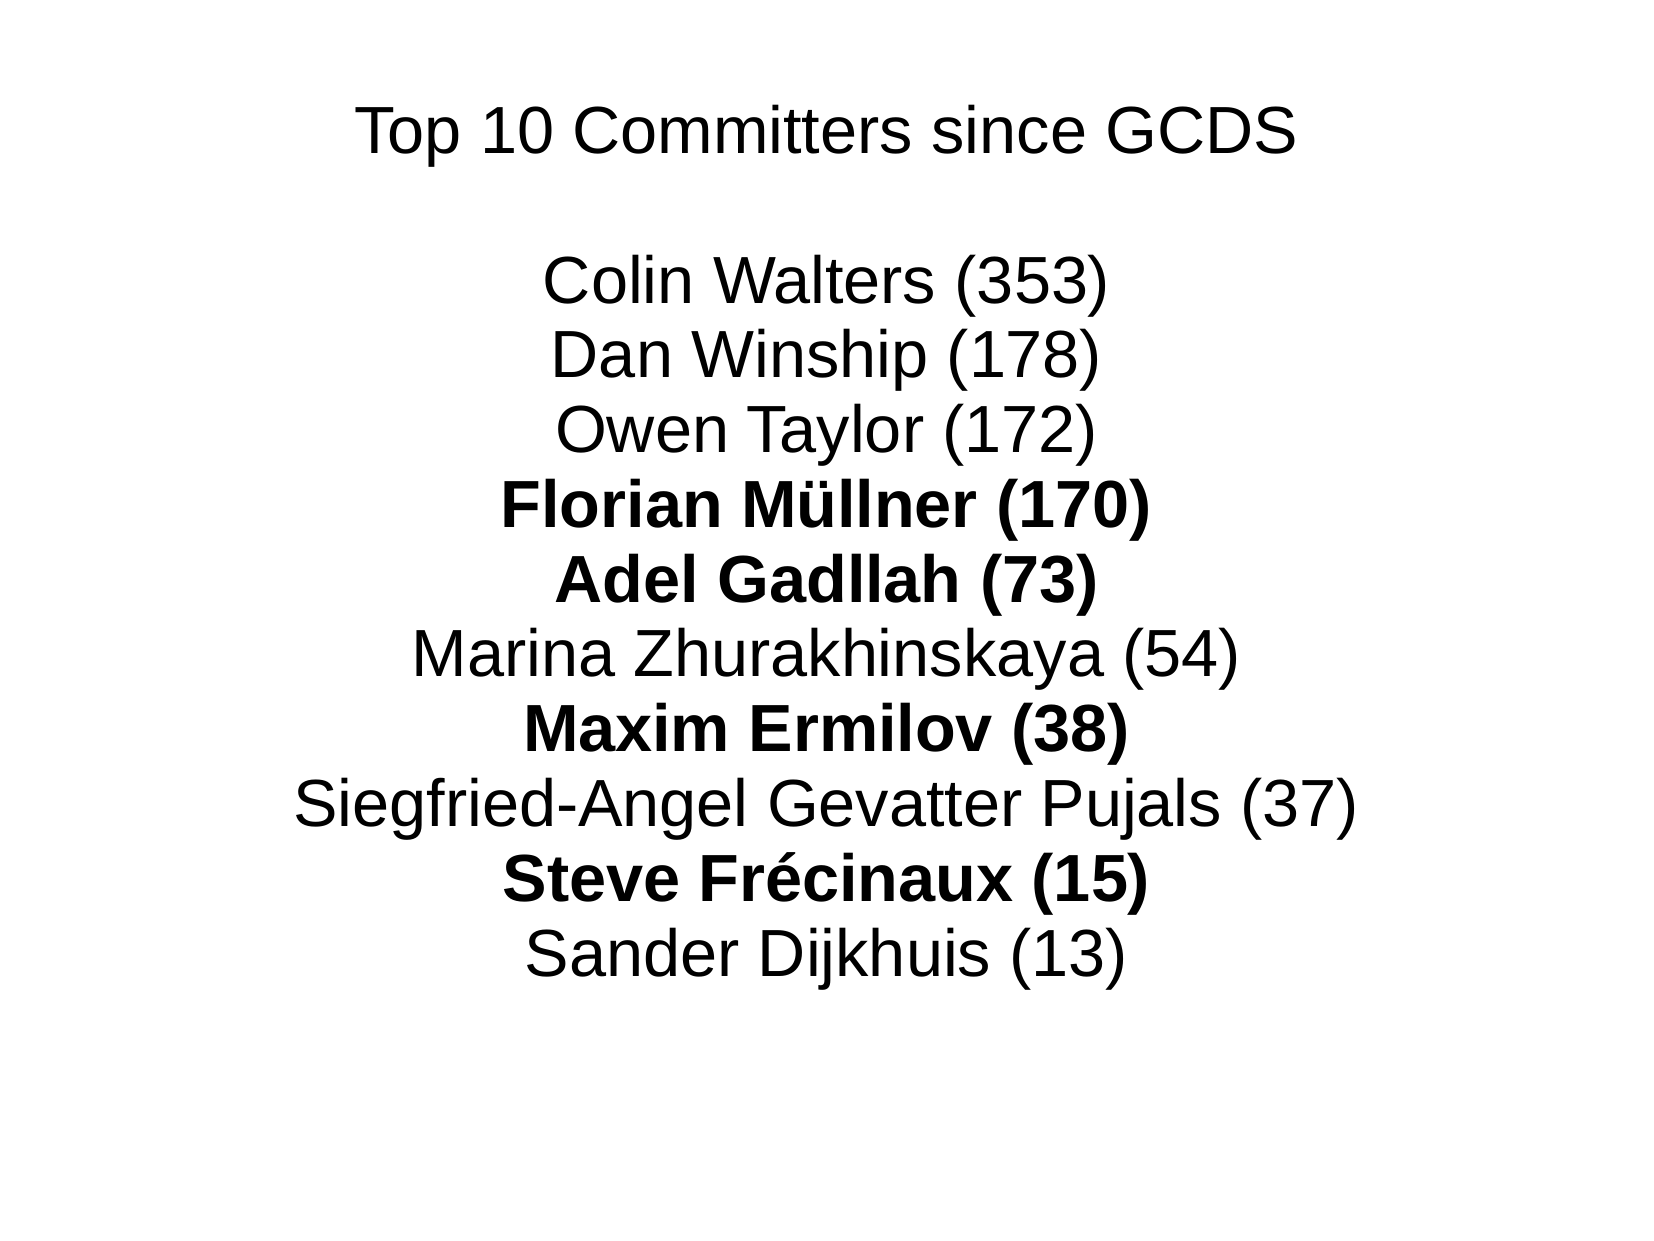

# Top 10 Committers since GCDS
Colin Walters (353)
Dan Winship (178)
Owen Taylor (172)
Florian Müllner (170)
Adel Gadllah (73)
Marina Zhurakhinskaya (54)
Maxim Ermilov (38)
Siegfried-Angel Gevatter Pujals (37)
Steve Frécinaux (15)
Sander Dijkhuis (13)